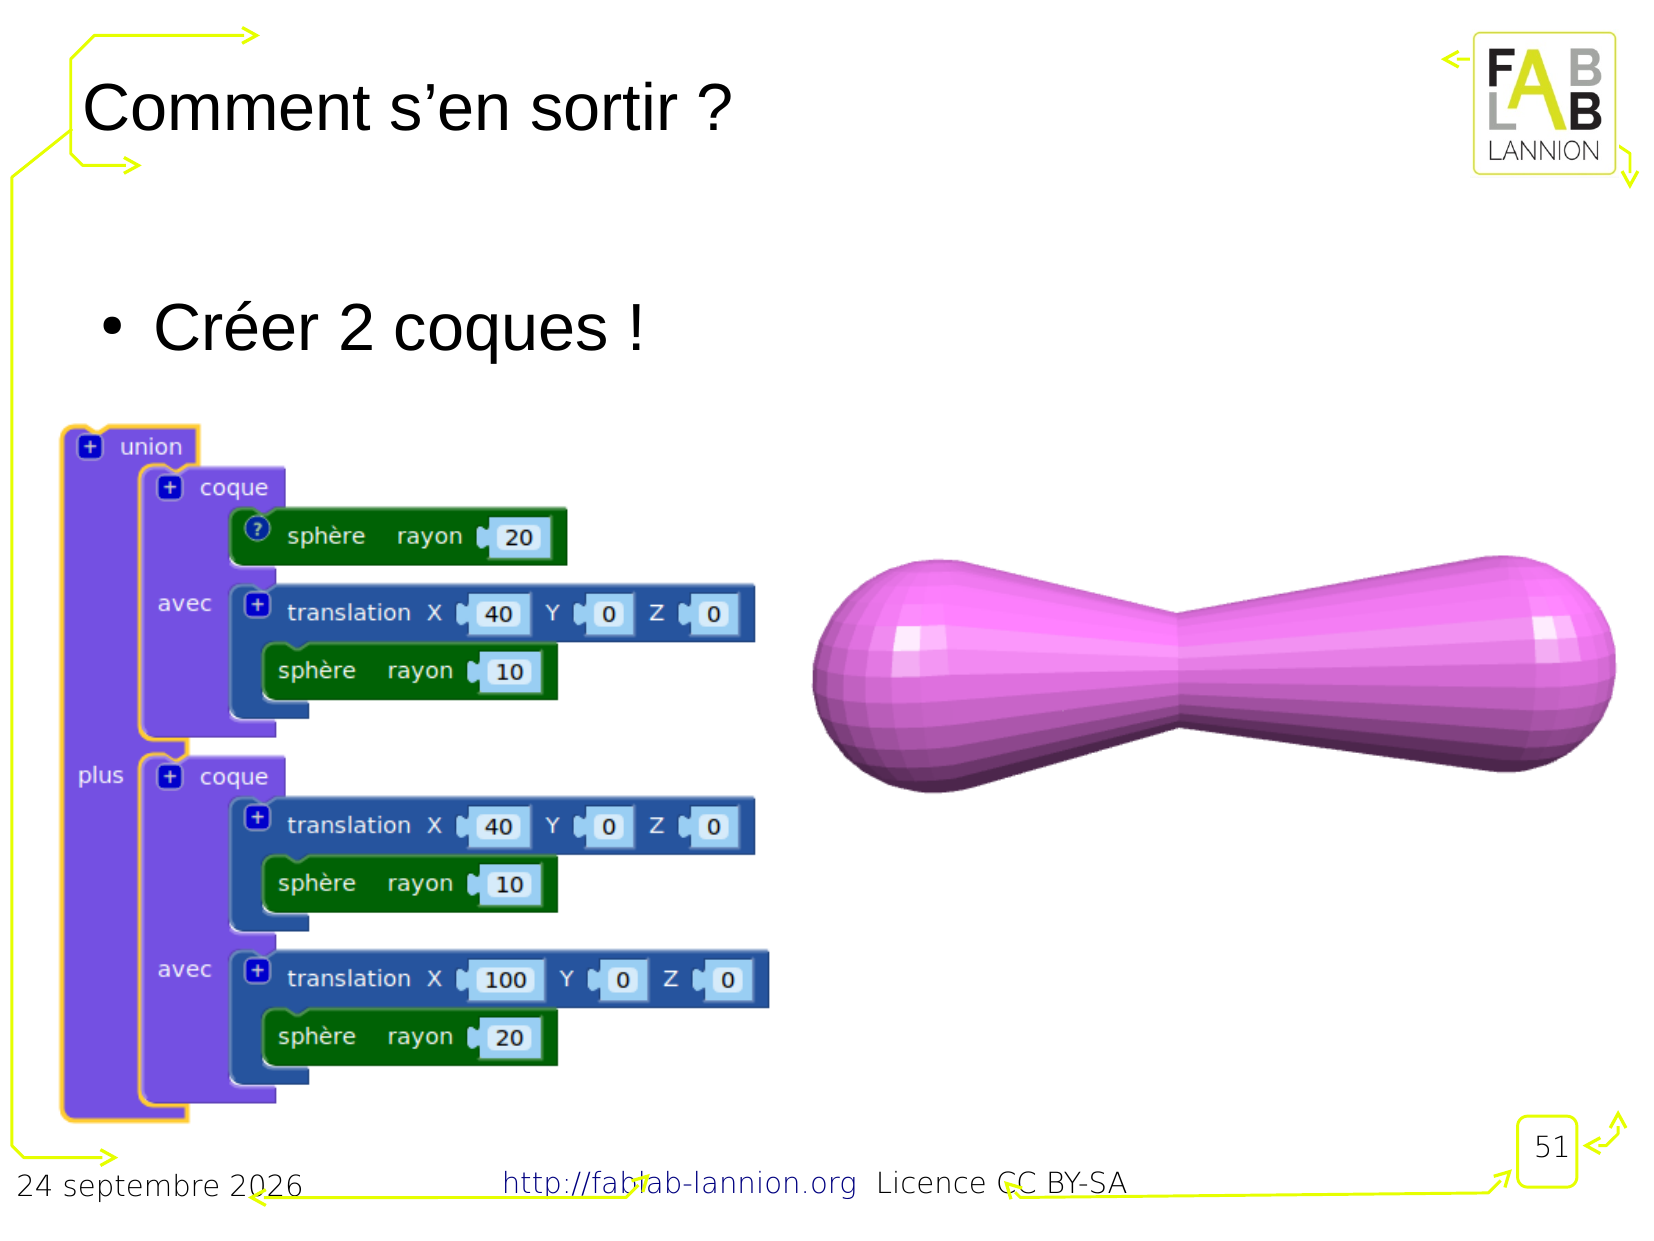

# Comment s’en sortir ?
Créer 2 coques !
51